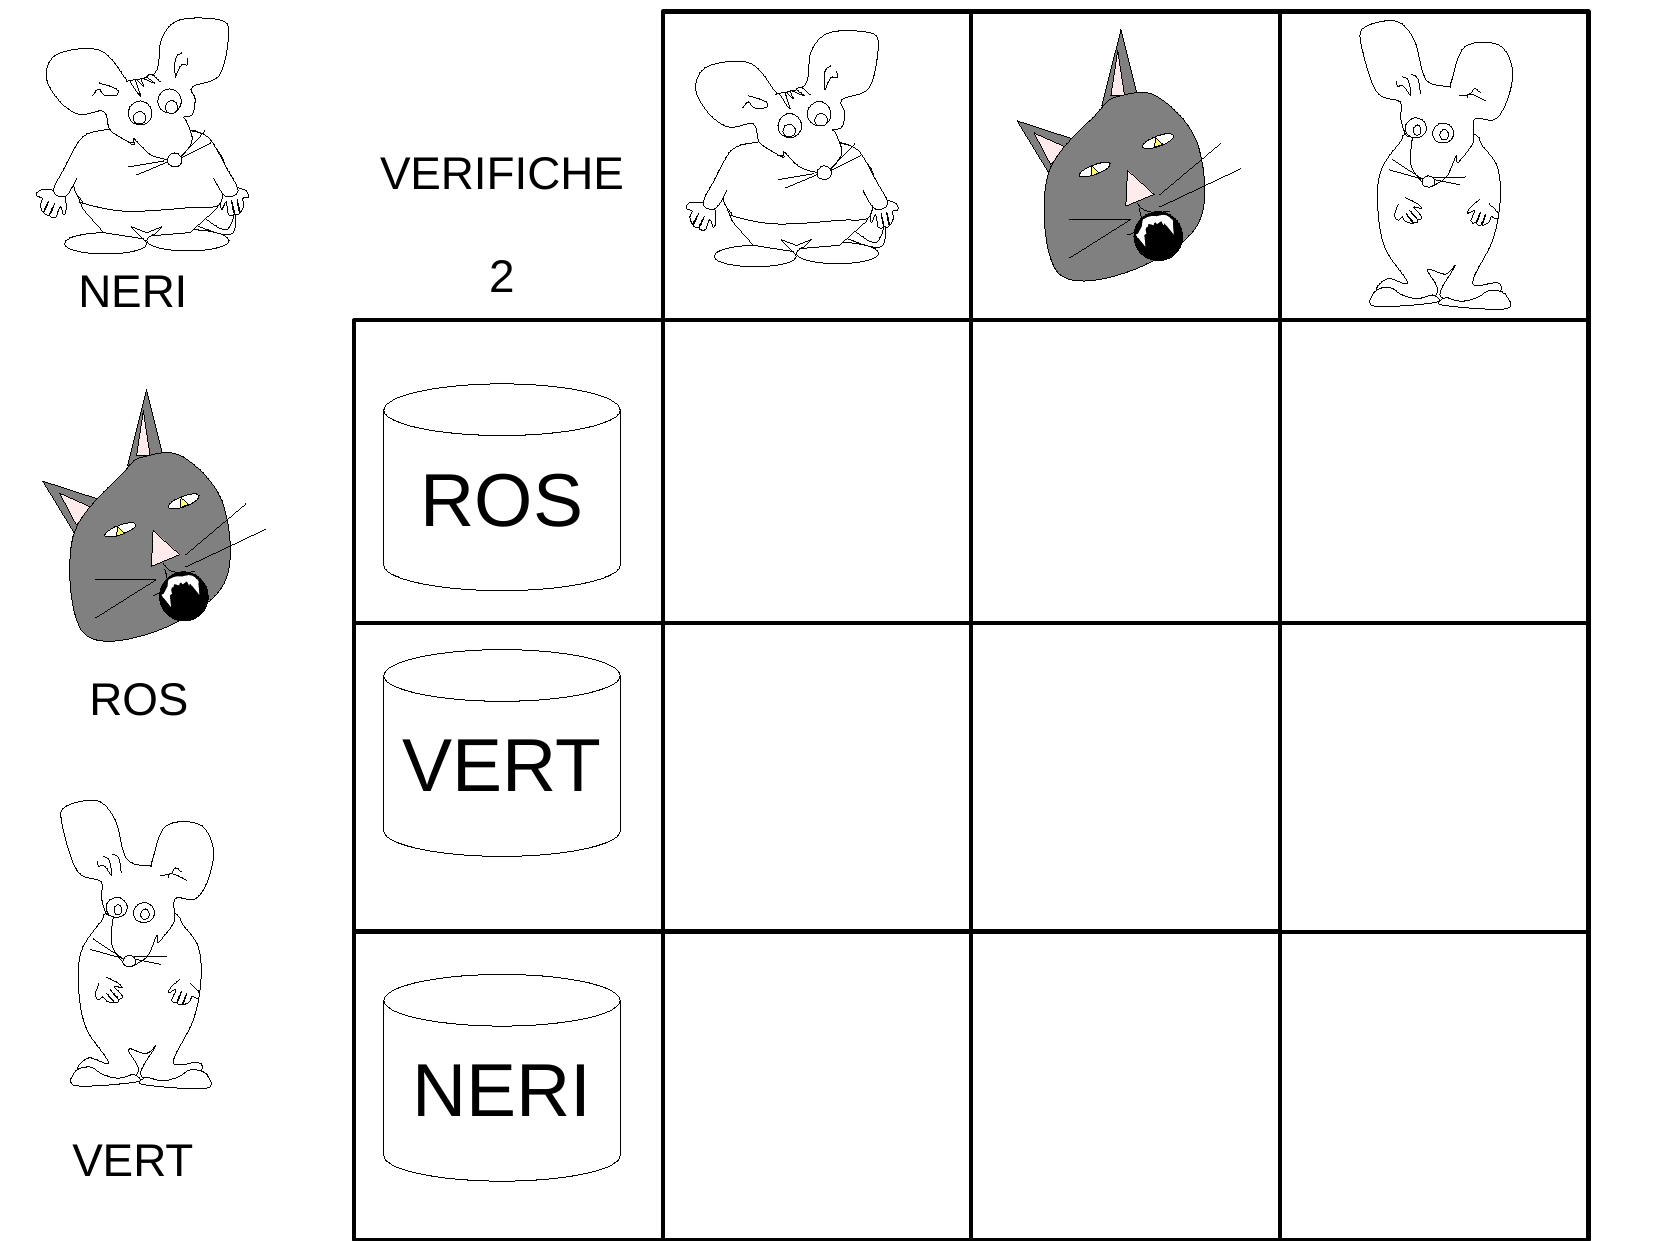

VERIFICHE
2
NERI
ROS
VERT
ROS
NERI
VERT